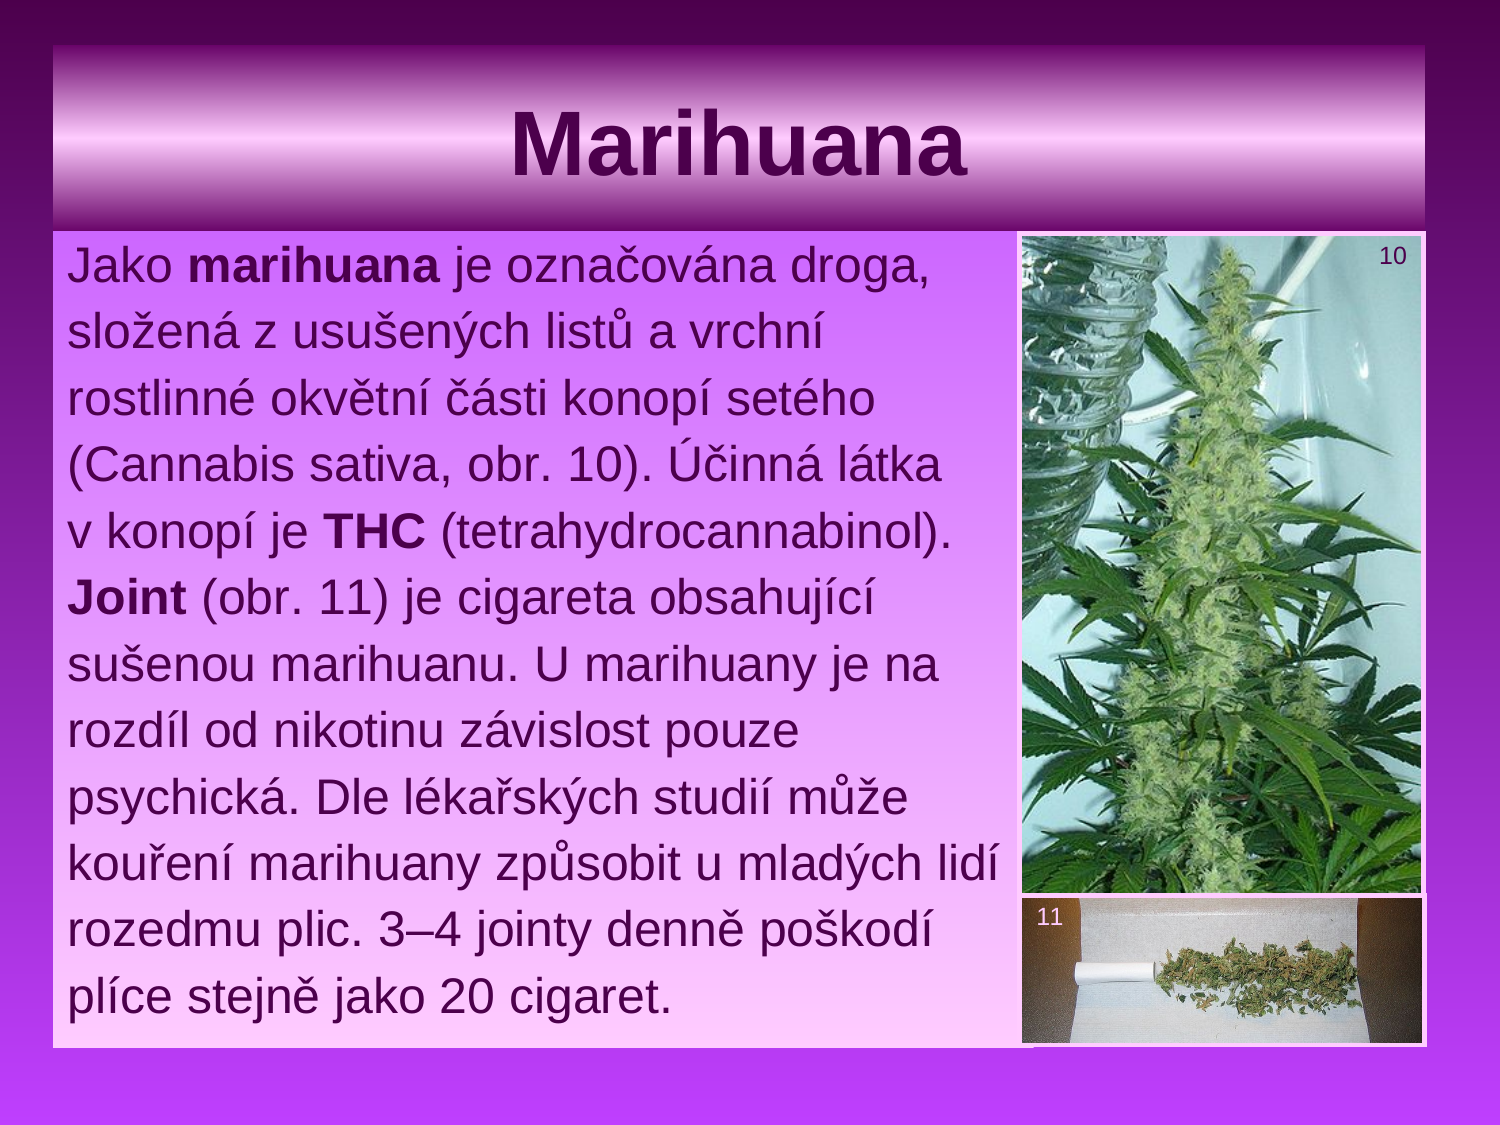

# Marihuana
Jako marihuana je označována droga,
složená z usušených listů a vrchní
rostlinné okvětní části konopí setého
(Cannabis sativa, obr. 10). Účinná látka
v konopí je THC (tetrahydrocannabinol).
Joint (obr. 11) je cigareta obsahující
sušenou marihuanu. U marihuany je na
rozdíl od nikotinu závislost pouze
psychická. Dle lékařských studií může
kouření marihuany způsobit u mladých lidí
rozedmu plic. 3–4 jointy denně poškodí
plíce stejně jako 20 cigaret.
10
11